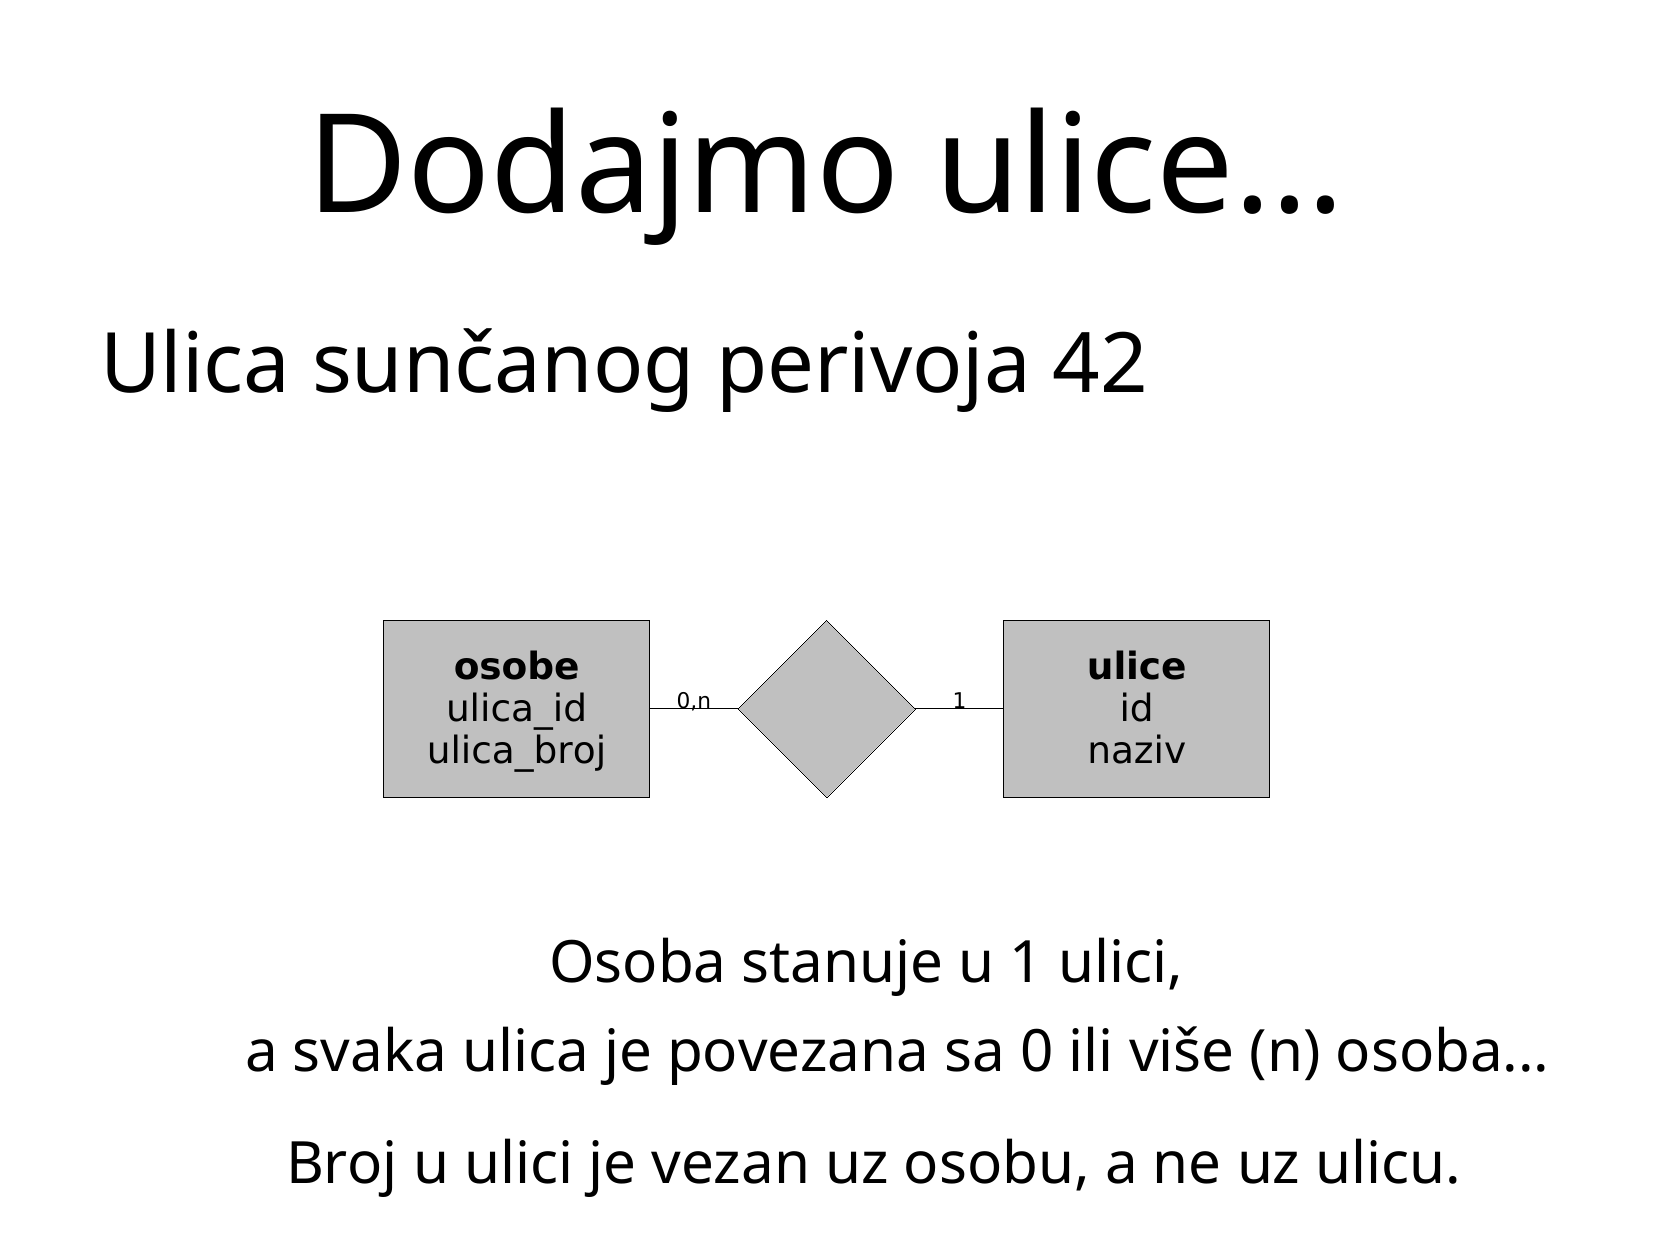

# Dodajmo ulice...
Ulica sunčanog perivoja 42
Osoba stanuje u 1 ulici,
a svaka ulica je povezana sa 0 ili više (n) osoba...
Broj u ulici je vezan uz osobu, a ne uz ulicu.
osobe
ulica_id
ulica_broj
ulice
id
naziv